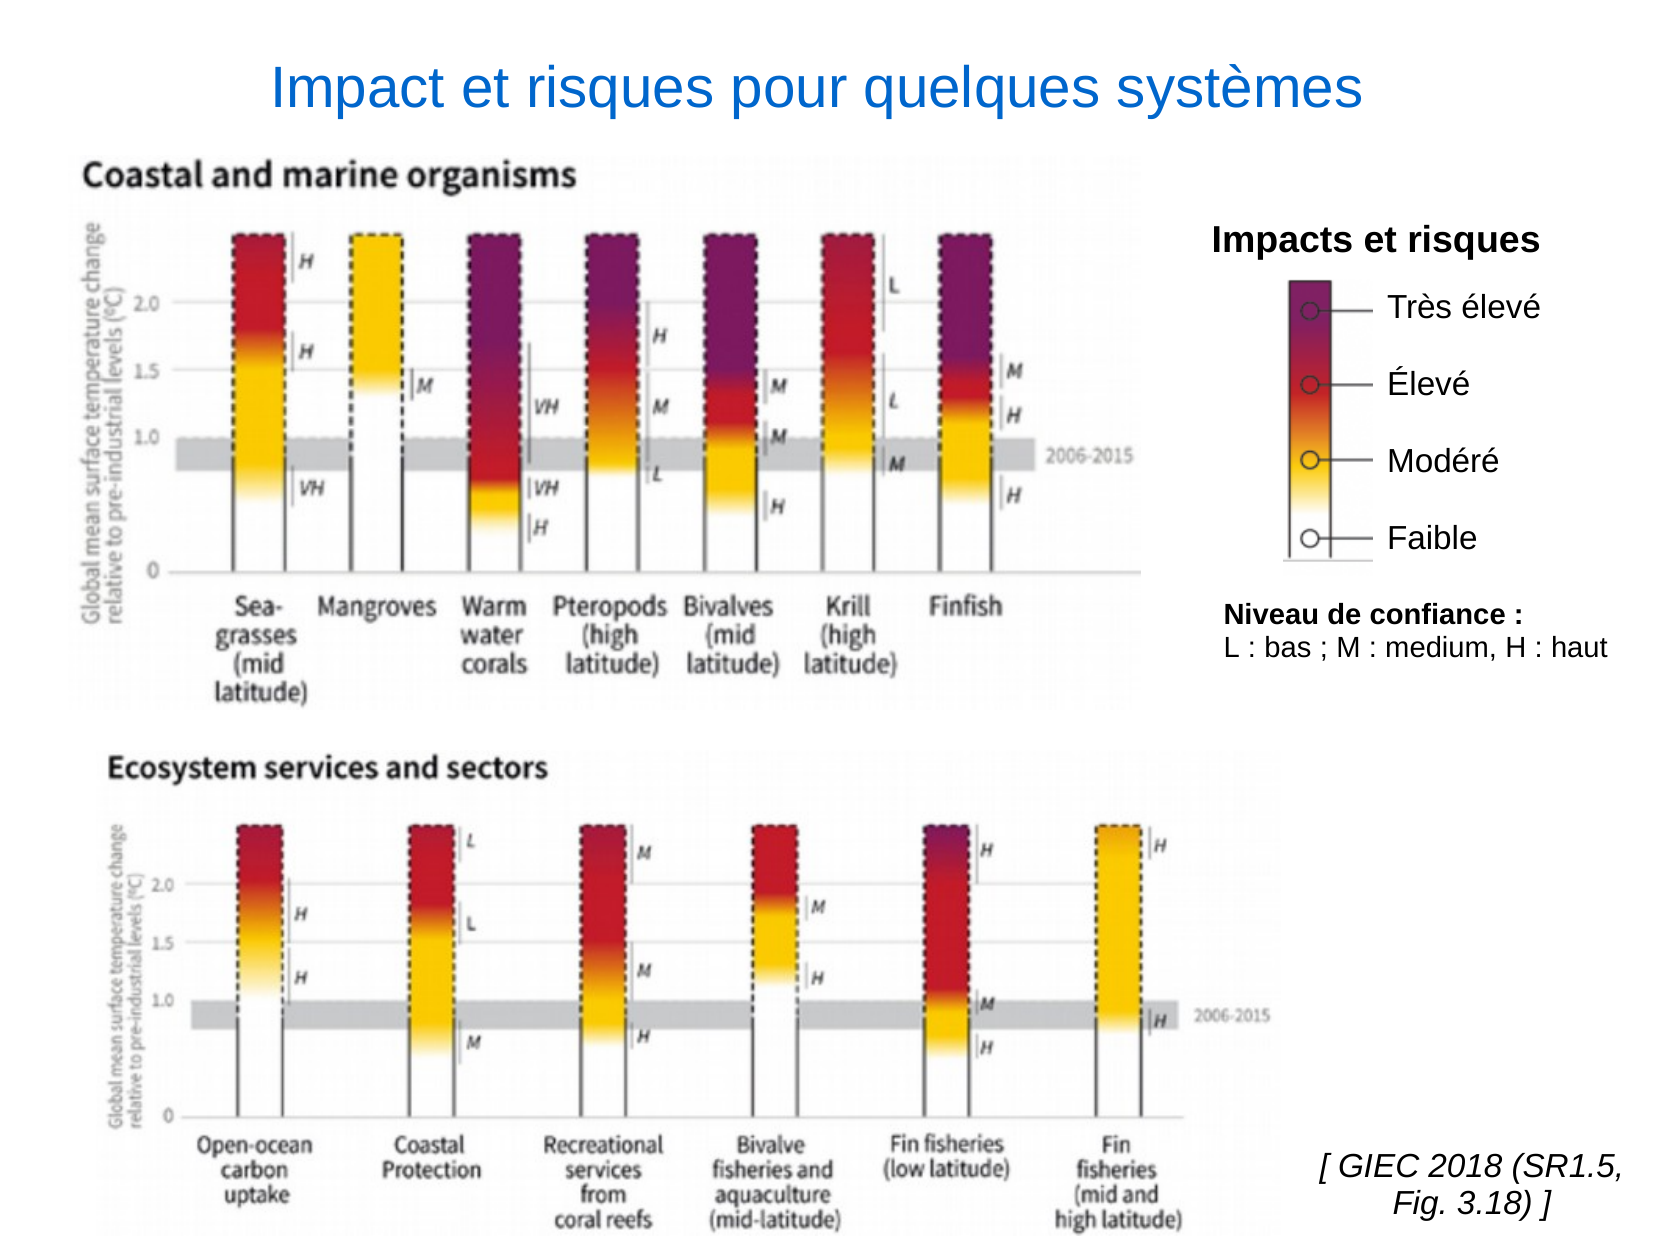

Impact et risques pour quelques systèmes
Impacts et risques
Très élevé
Élevé
Modéré
Faible
Niveau de confiance :
L : bas ; M : medium, H : haut
[ GIEC 2018 (SR1.5, Fig. 3.18) ]